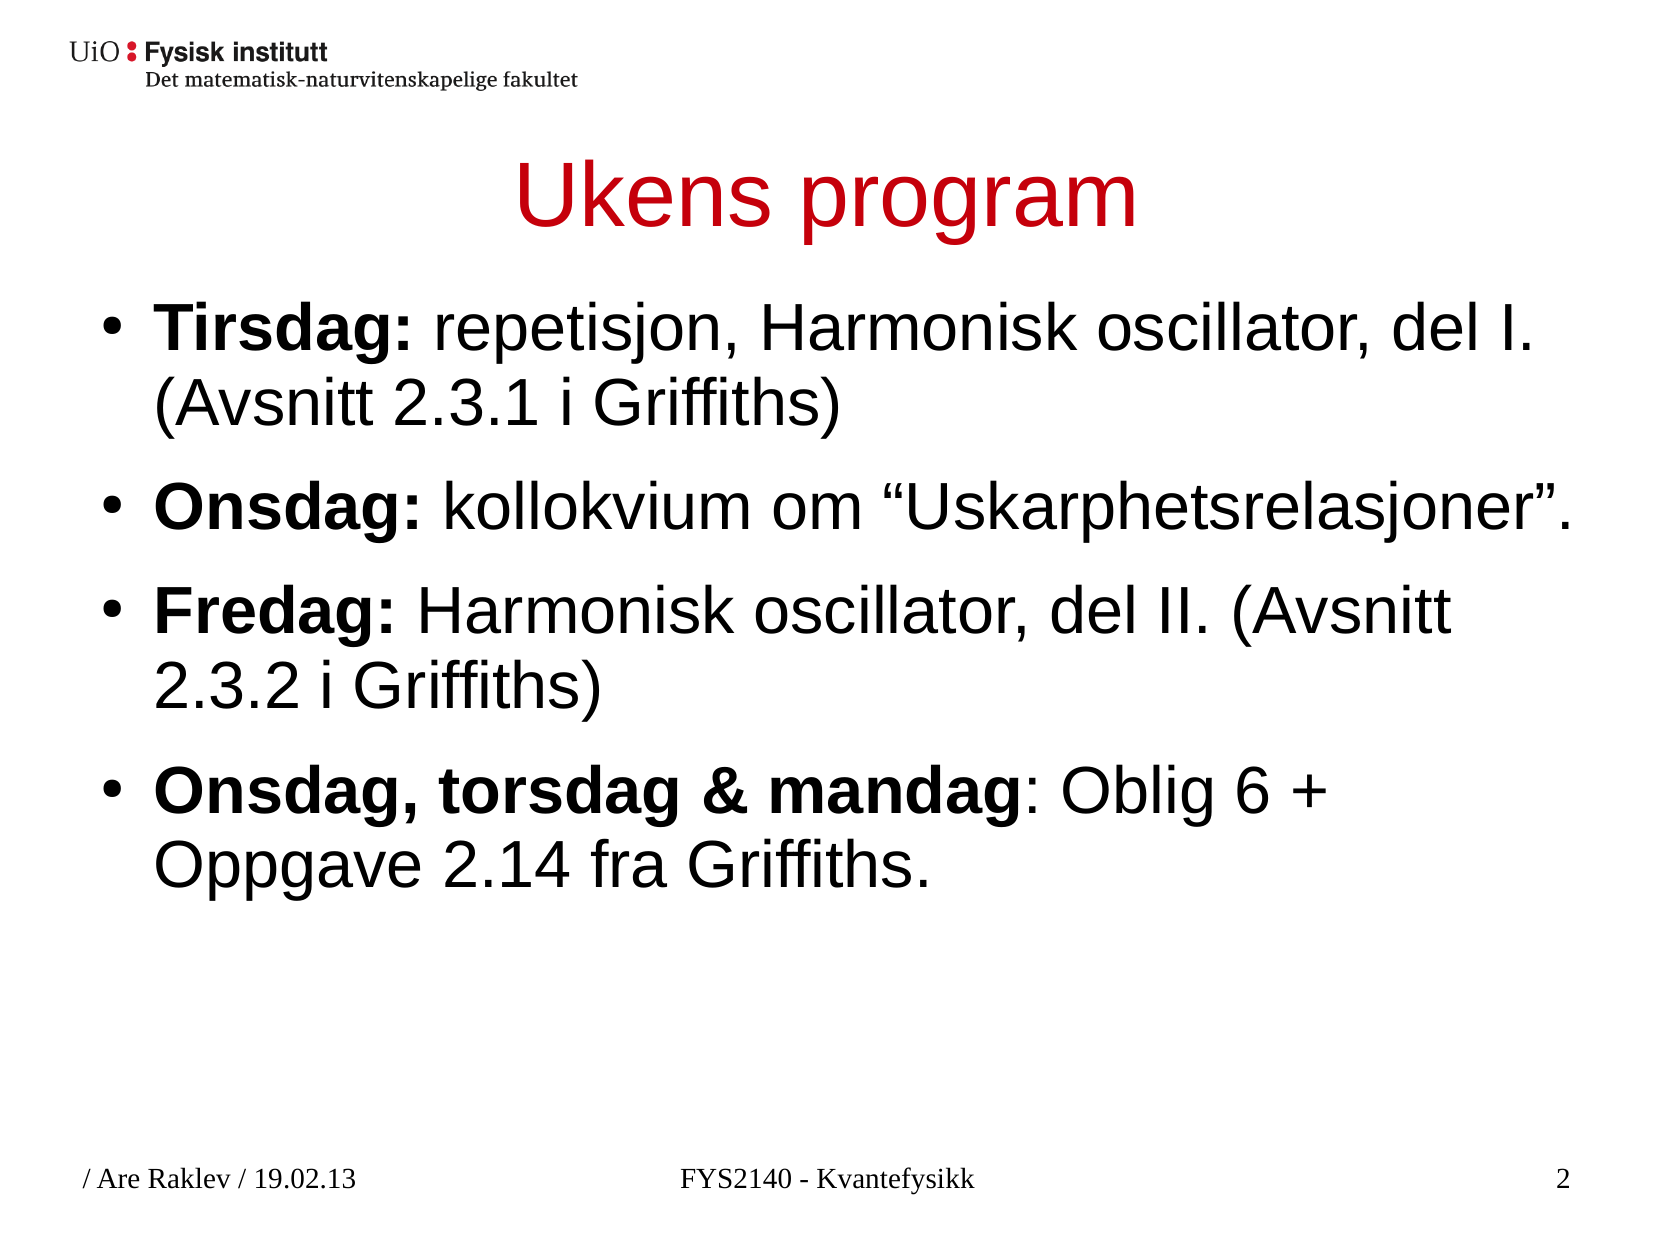

# Ukens program
Tirsdag: repetisjon, Harmonisk oscillator, del I. (Avsnitt 2.3.1 i Griffiths)
Onsdag: kollokvium om “Uskarphetsrelasjoner”.
Fredag: Harmonisk oscillator, del II. (Avsnitt 2.3.2 i Griffiths)
Onsdag, torsdag & mandag: Oblig 6 + Oppgave 2.14 fra Griffiths.
/ Are Raklev / 19.02.13
FYS2140 - Kvantefysikk
2